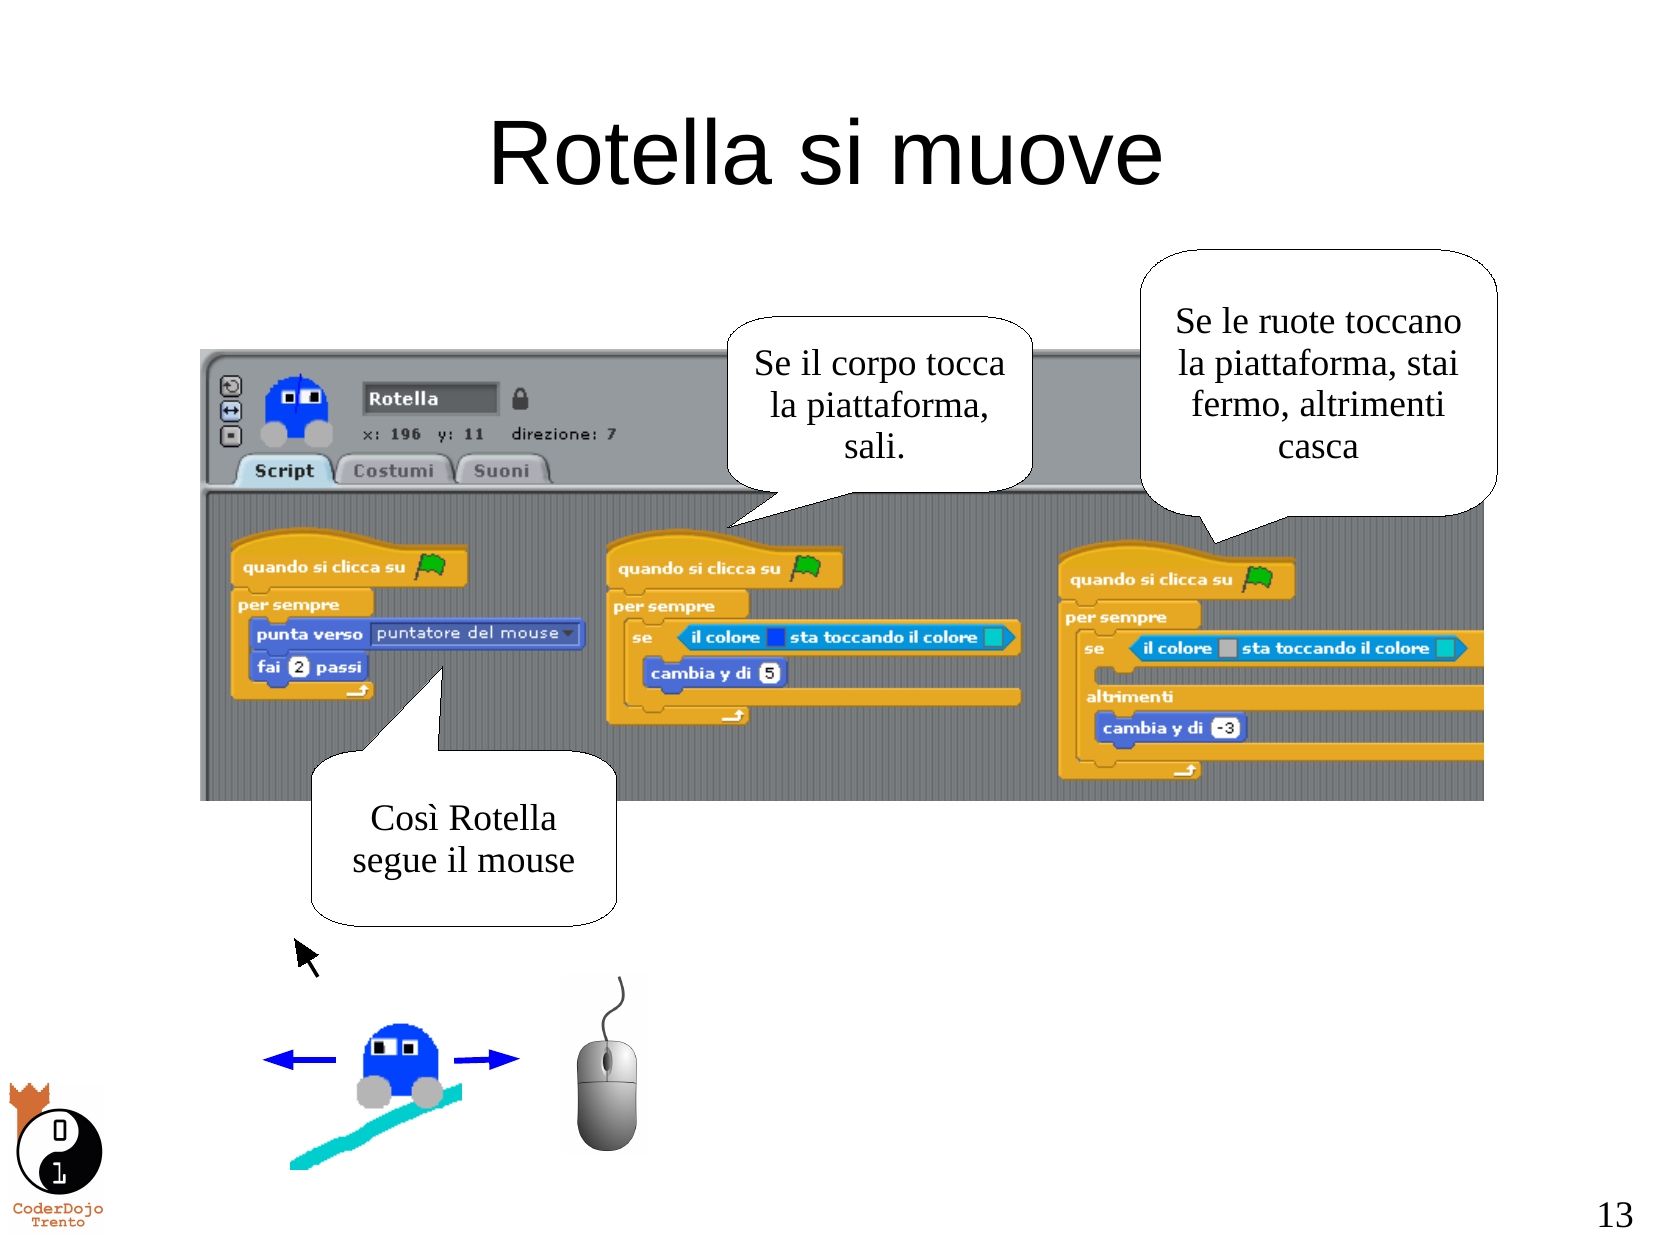

# Rotella si muove
Se le ruote toccano la piattaforma, stai fermo, altrimenti casca
Se il corpo tocca la piattaforma, sali.
Così Rotella segue il mouse
13